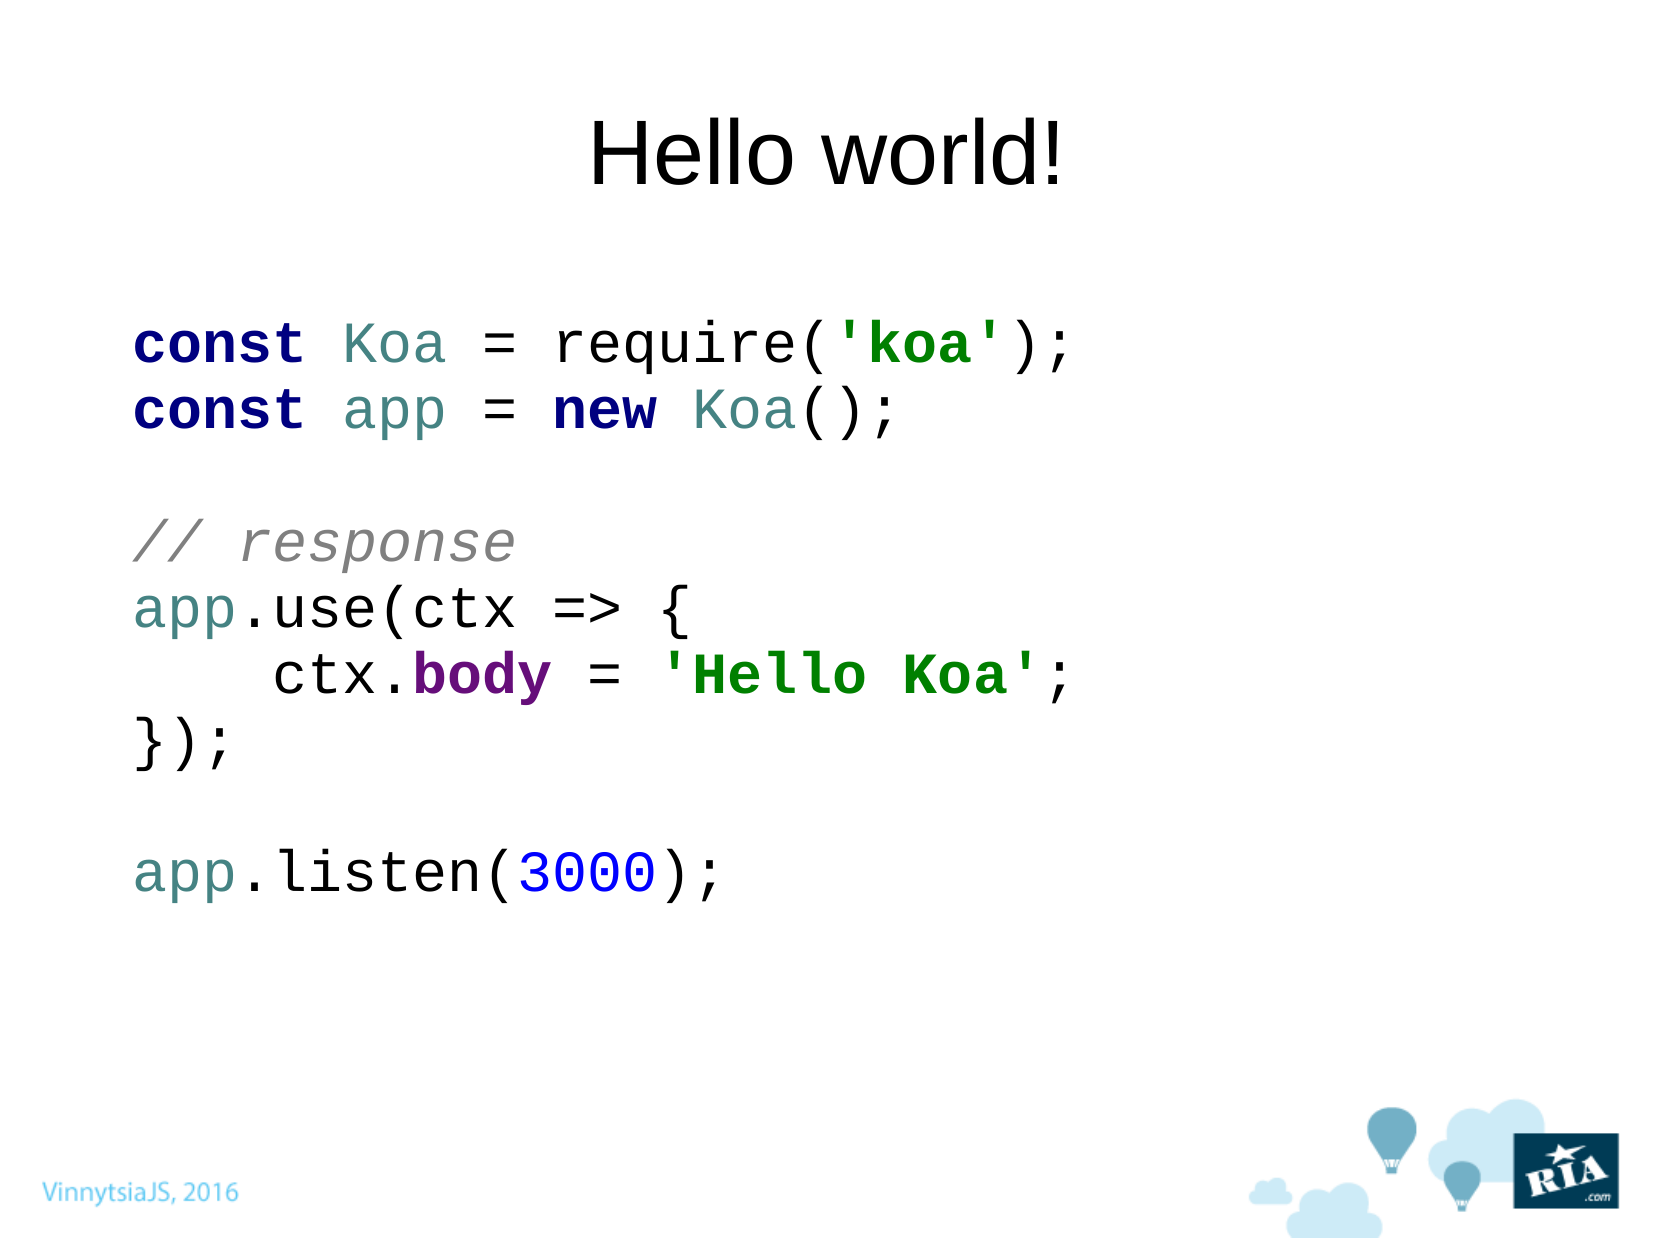

# Hello world!
const Koa = require('koa');
const app = new Koa();
// response
app.use(ctx => {
 ctx.body = 'Hello Koa';
});
app.listen(3000);